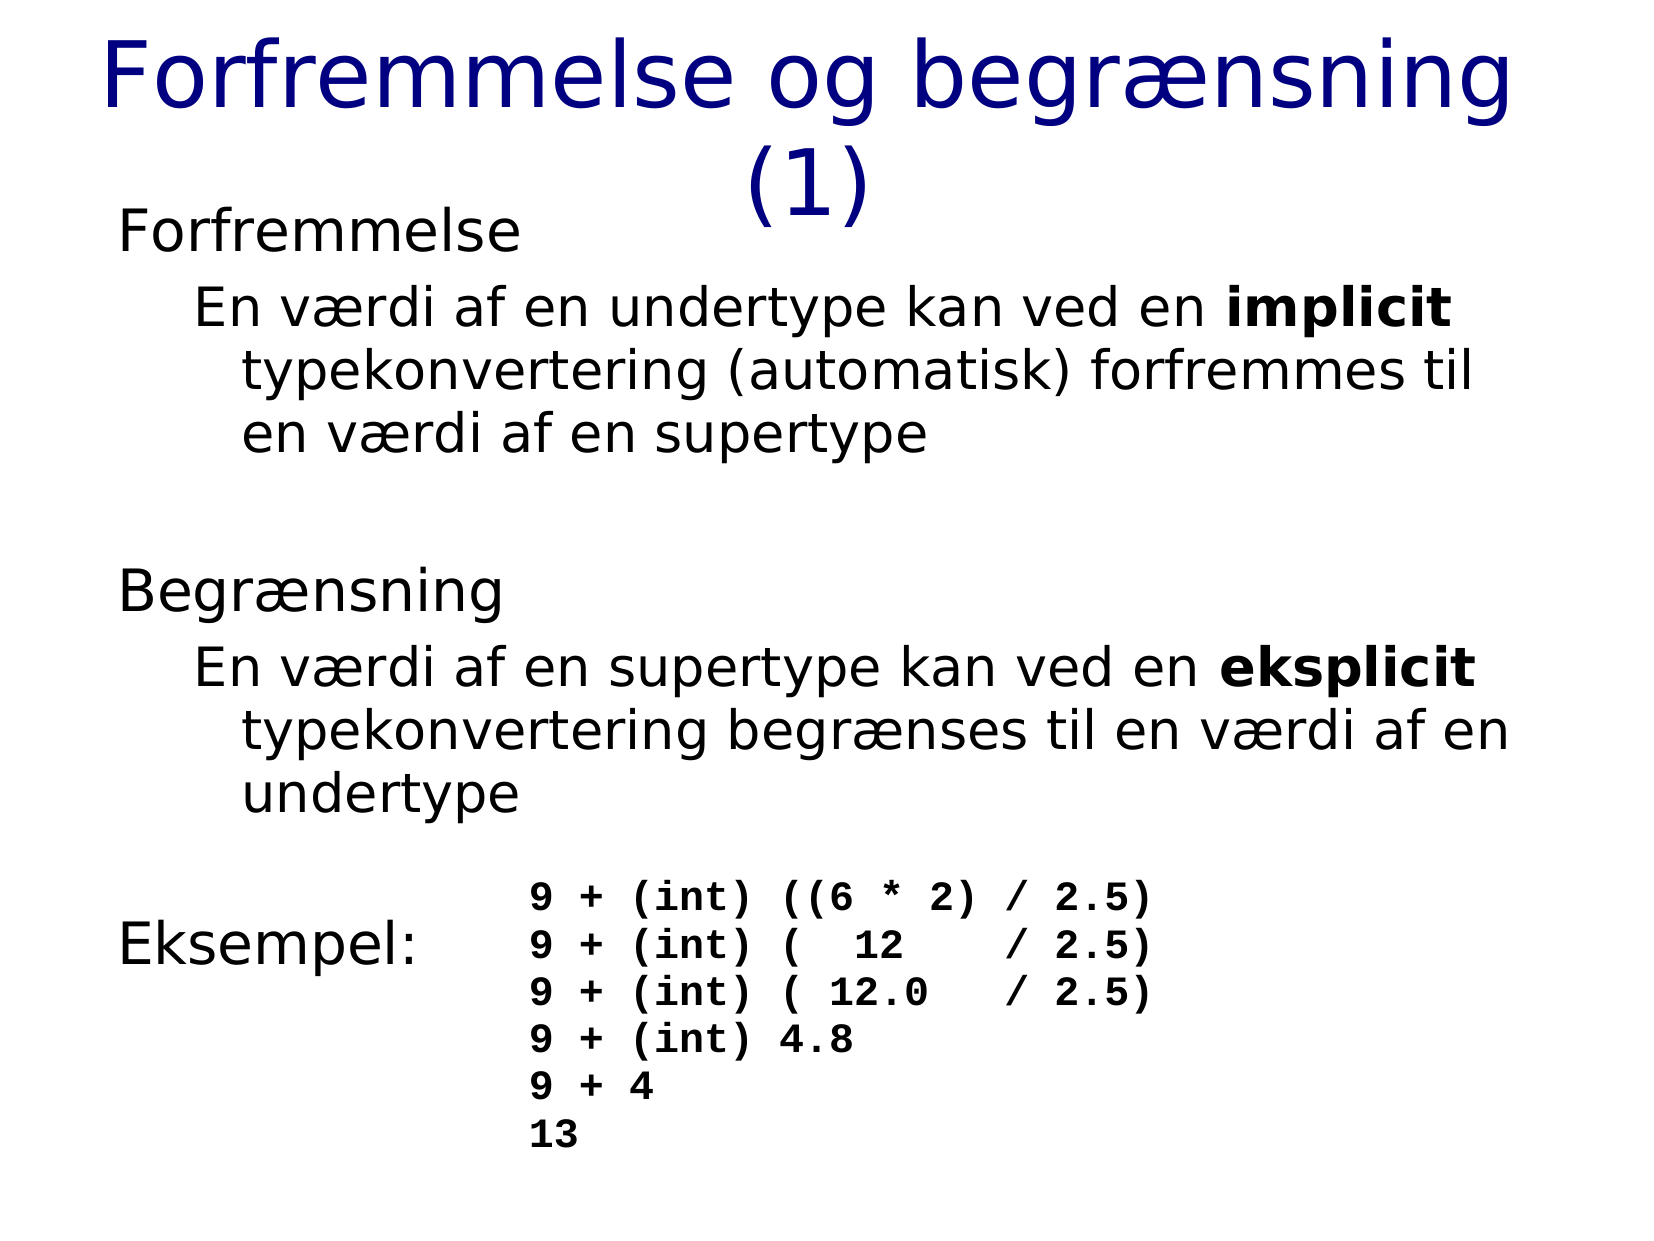

# Forfremmelse og begrænsning (1)
Forfremmelse
En værdi af en undertype kan ved en implicit typekonvertering (automatisk) forfremmes til en værdi af en supertype
Begrænsning
En værdi af en supertype kan ved en eksplicit typekonvertering begrænses til en værdi af en undertype
Eksempel:
9 + (int) ((6 * 2) / 2.5)
9 + (int) ( 12 / 2.5)
9 + (int) ( 12.0 / 2.5)
9 + (int) 4.8
9 + 4
13